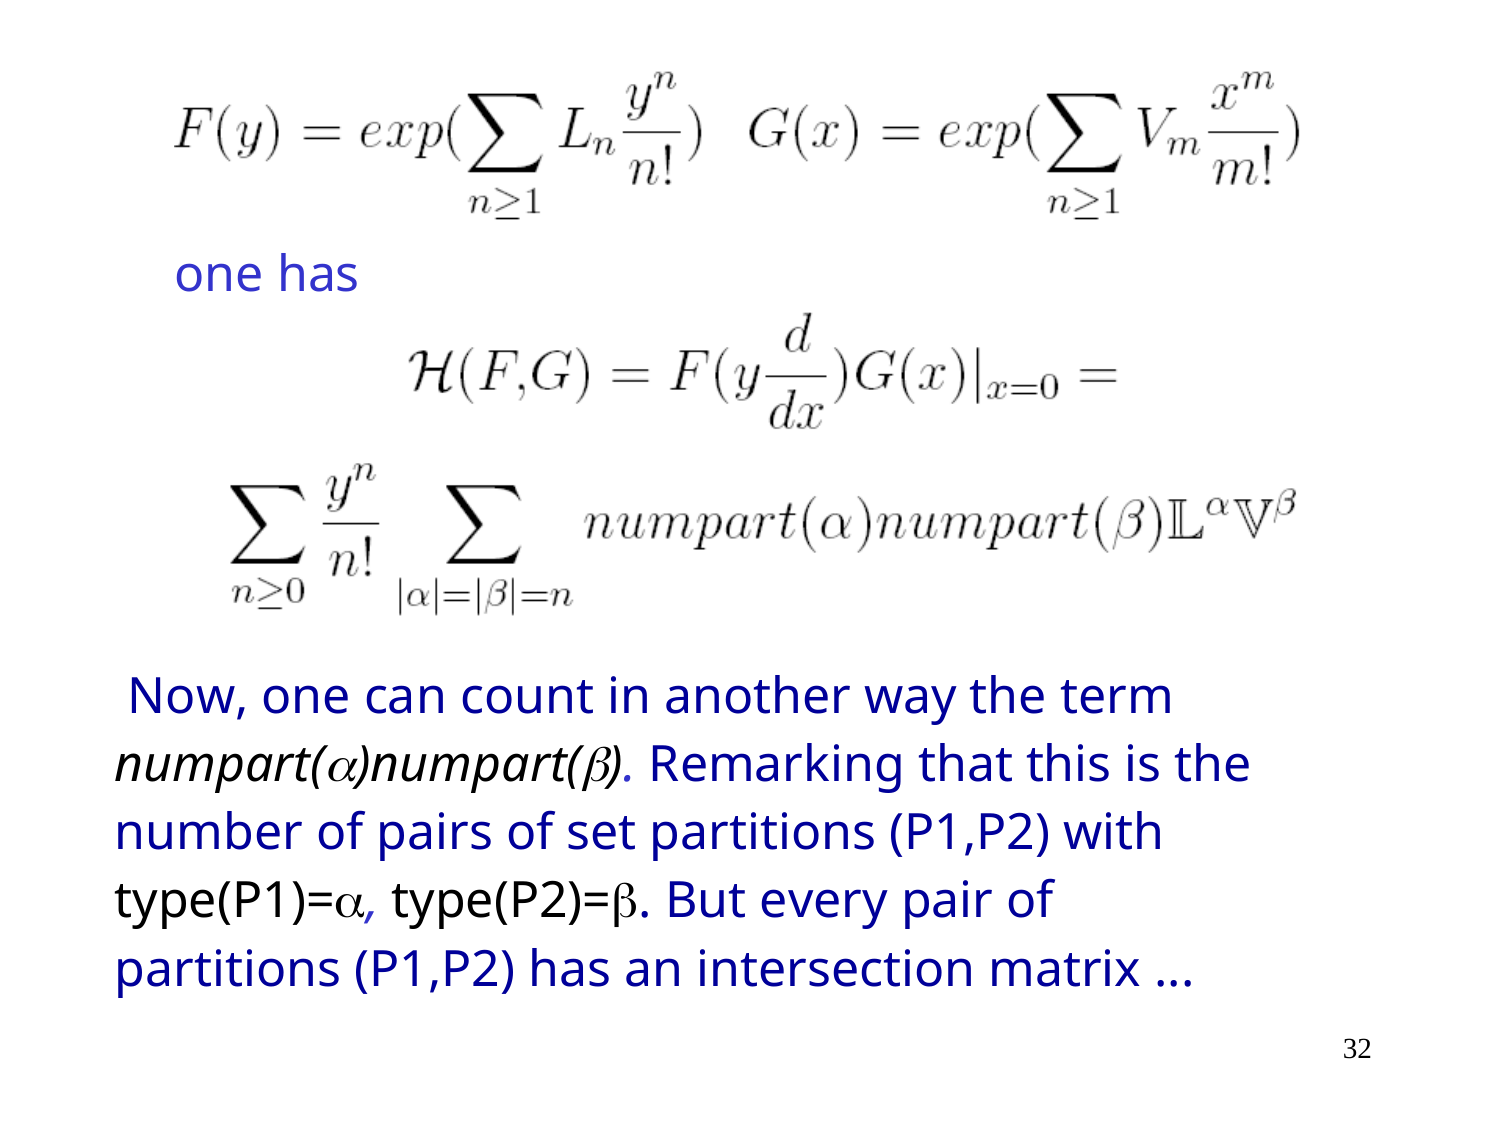

one has
 Now, one can count in another way the term
numpart()numpart(). Remarking that this is the
number of pairs of set partitions (P1,P2) with
type(P1)=, type(P2)=. But every pair of
partitions (P1,P2) has an intersection matrix ...
32